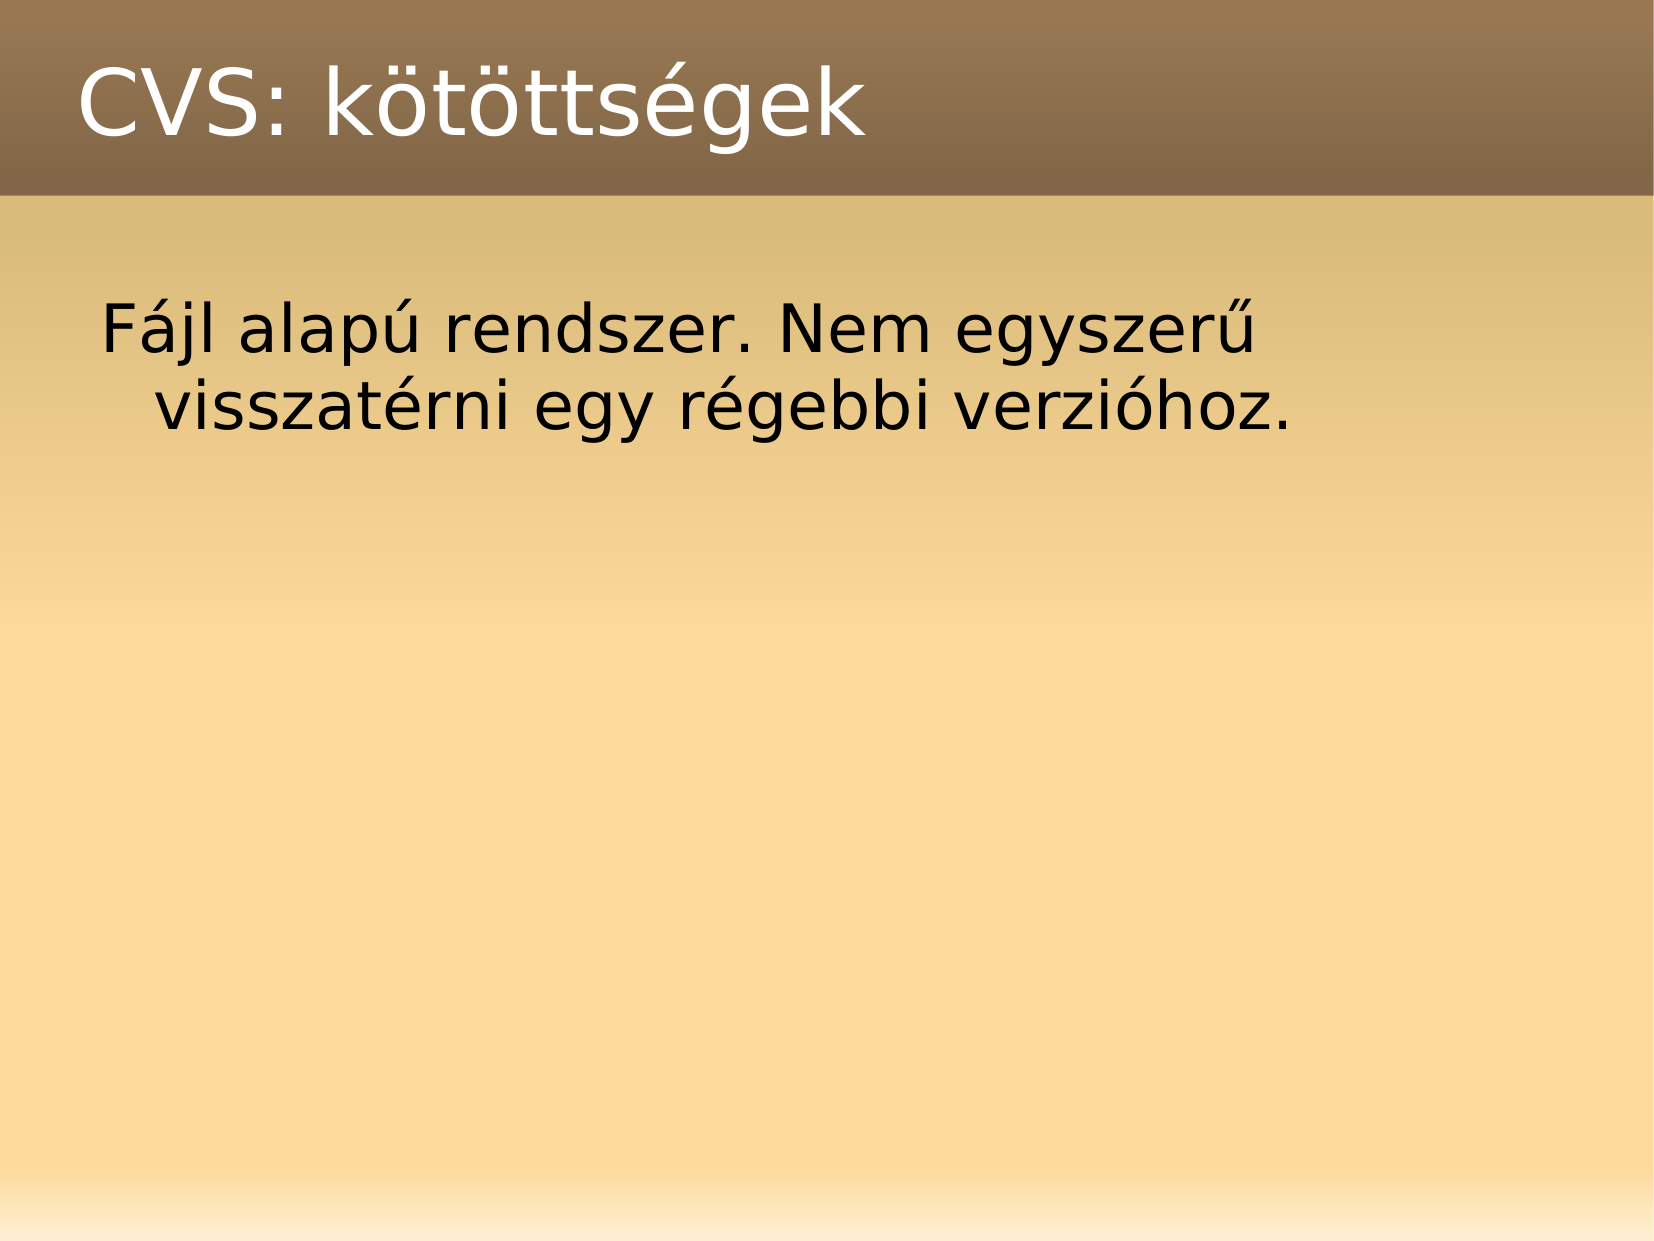

# CVS: kötöttségek
Fájl alapú rendszer. Nem egyszerű visszatérni egy régebbi verzióhoz.